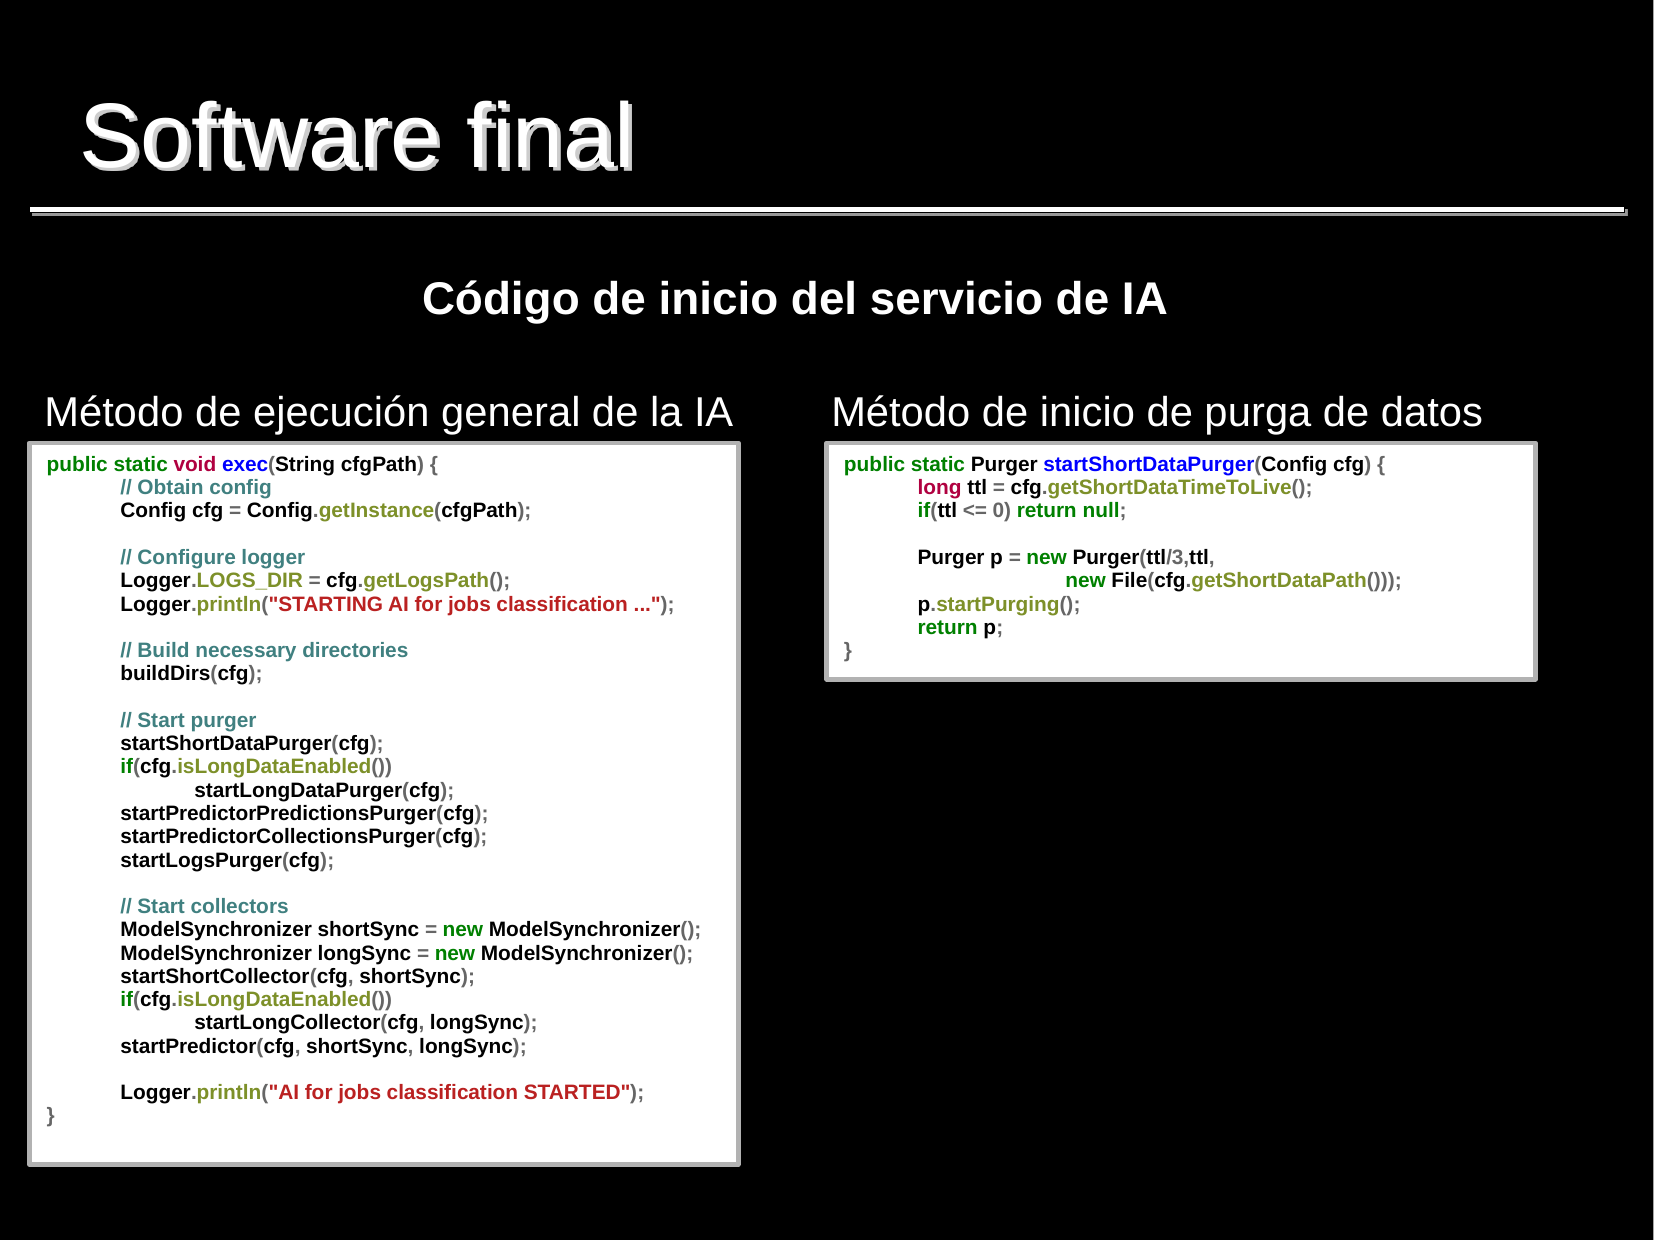

# Software final
			 Código de inicio del servicio de IA
Método de ejecución general de la IA
Método de inicio de purga de datos
public static void exec(String cfgPath) {
	// Obtain config
	Config cfg = Config.getInstance(cfgPath);
	// Configure logger
	Logger.LOGS_DIR = cfg.getLogsPath();
	Logger.println("STARTING AI for jobs classification ...");
	// Build necessary directories
	buildDirs(cfg);
	// Start purger
	startShortDataPurger(cfg);
	if(cfg.isLongDataEnabled())
		startLongDataPurger(cfg);
	startPredictorPredictionsPurger(cfg);
	startPredictorCollectionsPurger(cfg);
	startLogsPurger(cfg);
	// Start collectors
	ModelSynchronizer shortSync = new ModelSynchronizer();
	ModelSynchronizer longSync = new ModelSynchronizer();
	startShortCollector(cfg, shortSync);
	if(cfg.isLongDataEnabled())
		startLongCollector(cfg, longSync);
	startPredictor(cfg, shortSync, longSync);
	Logger.println("AI for jobs classification STARTED");
}
public static Purger startShortDataPurger(Config cfg) {
	long ttl = cfg.getShortDataTimeToLive();
	if(ttl <= 0) return null;
	Purger p = new Purger(ttl/3,ttl,
			new File(cfg.getShortDataPath()));
	p.startPurging();
	return p;
}